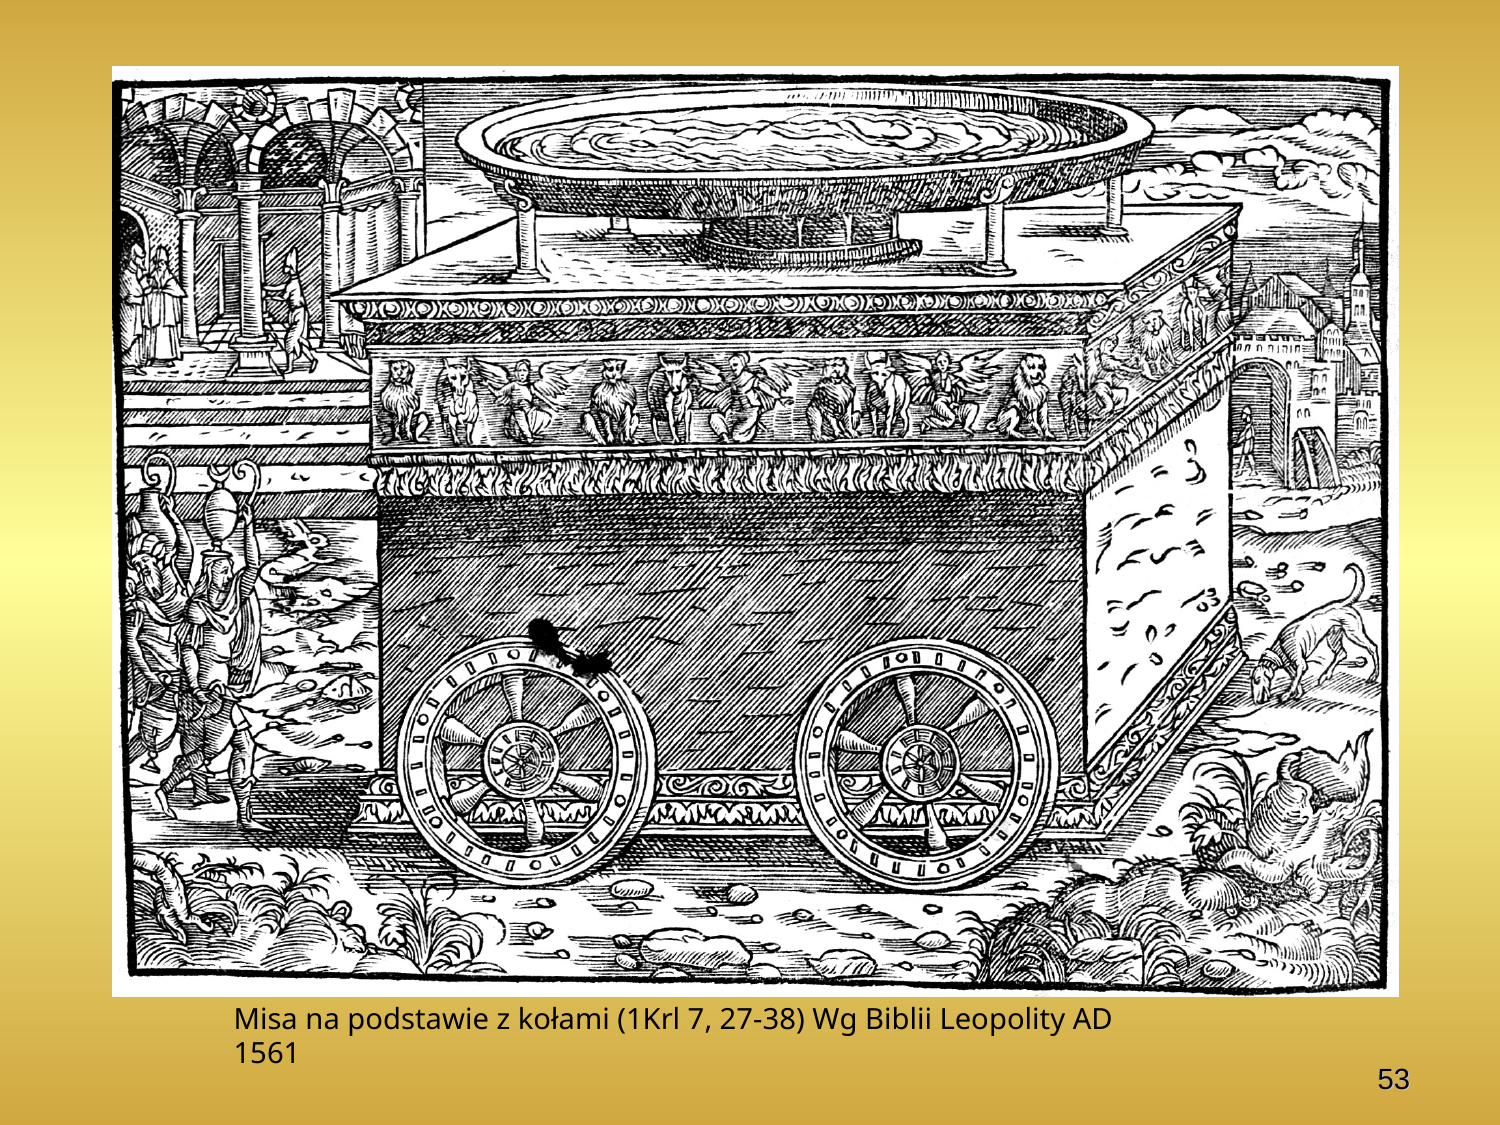

# Misa na podstawie z kołami (1Krl 7, 27-38) Wg Biblii Leopolity AD 1561